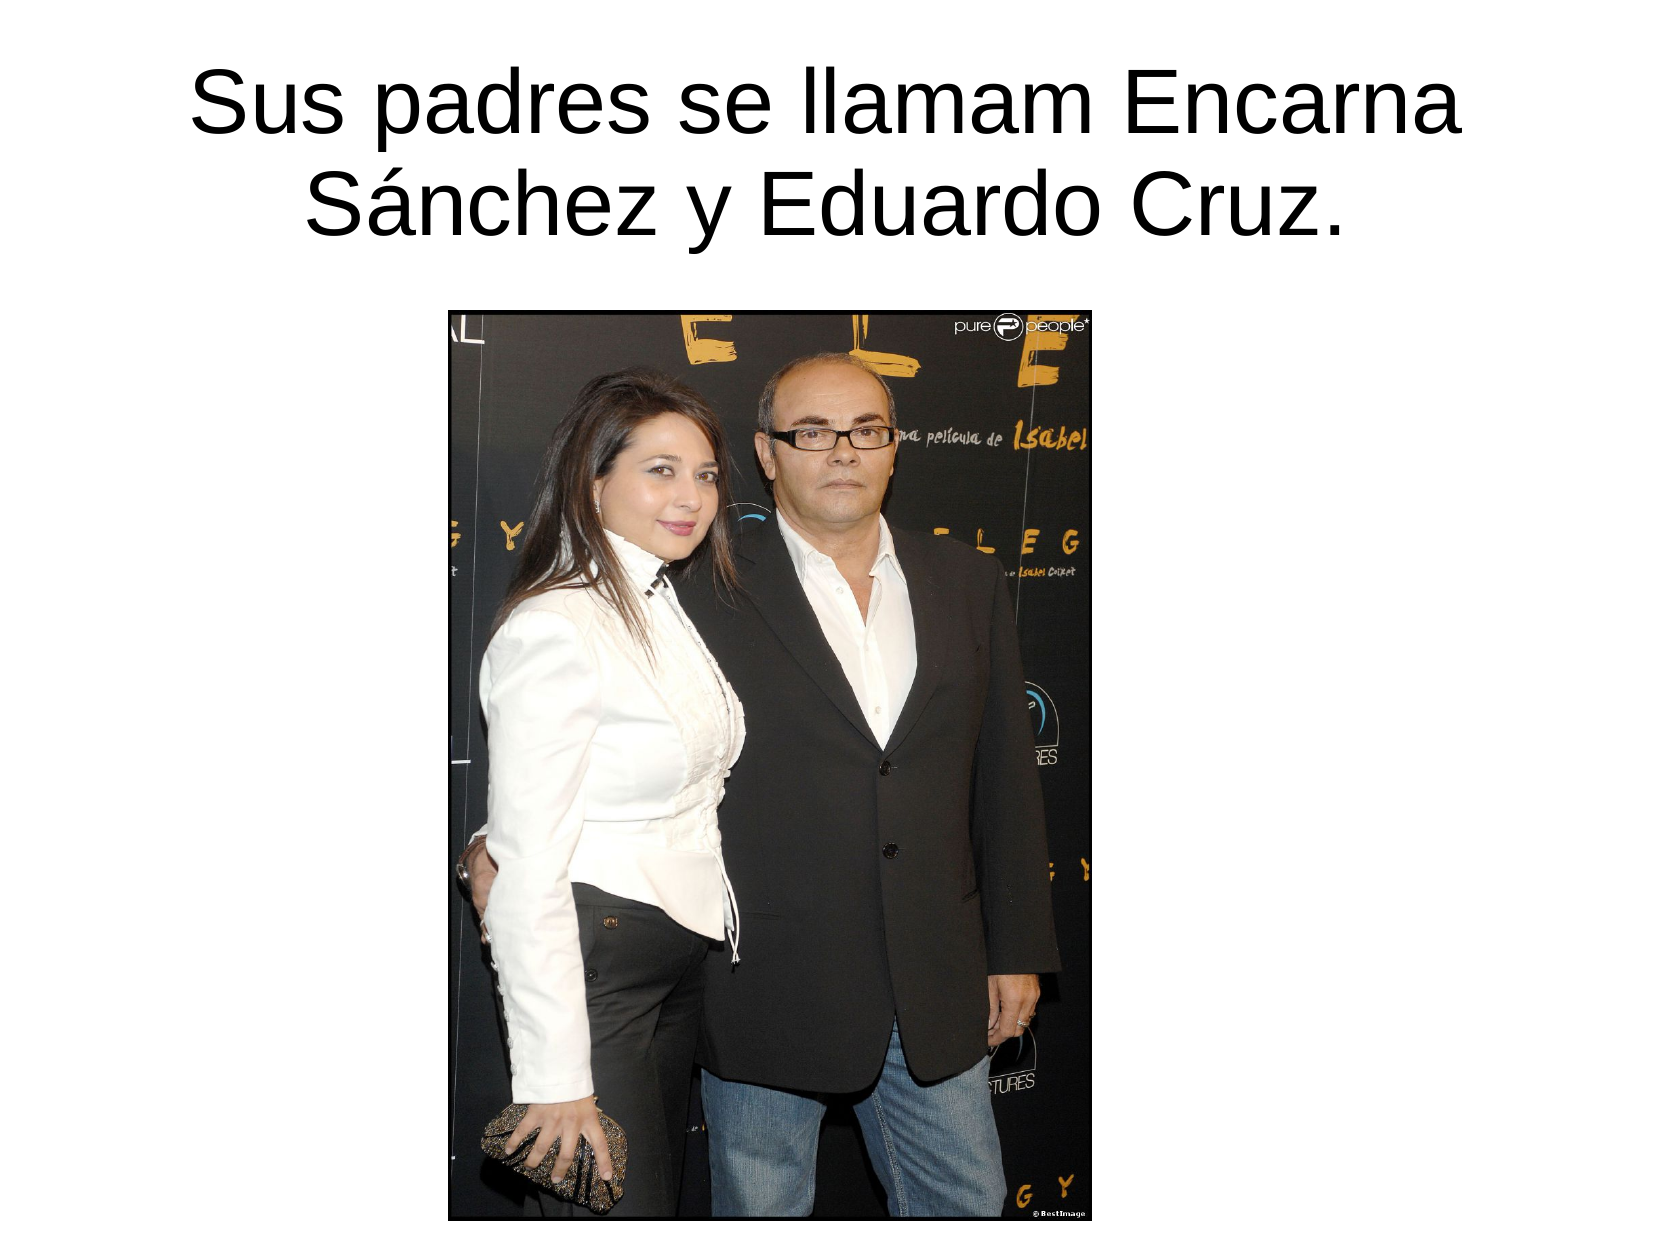

# Sus padres se llamam Encarna Sánchez y Eduardo Cruz.